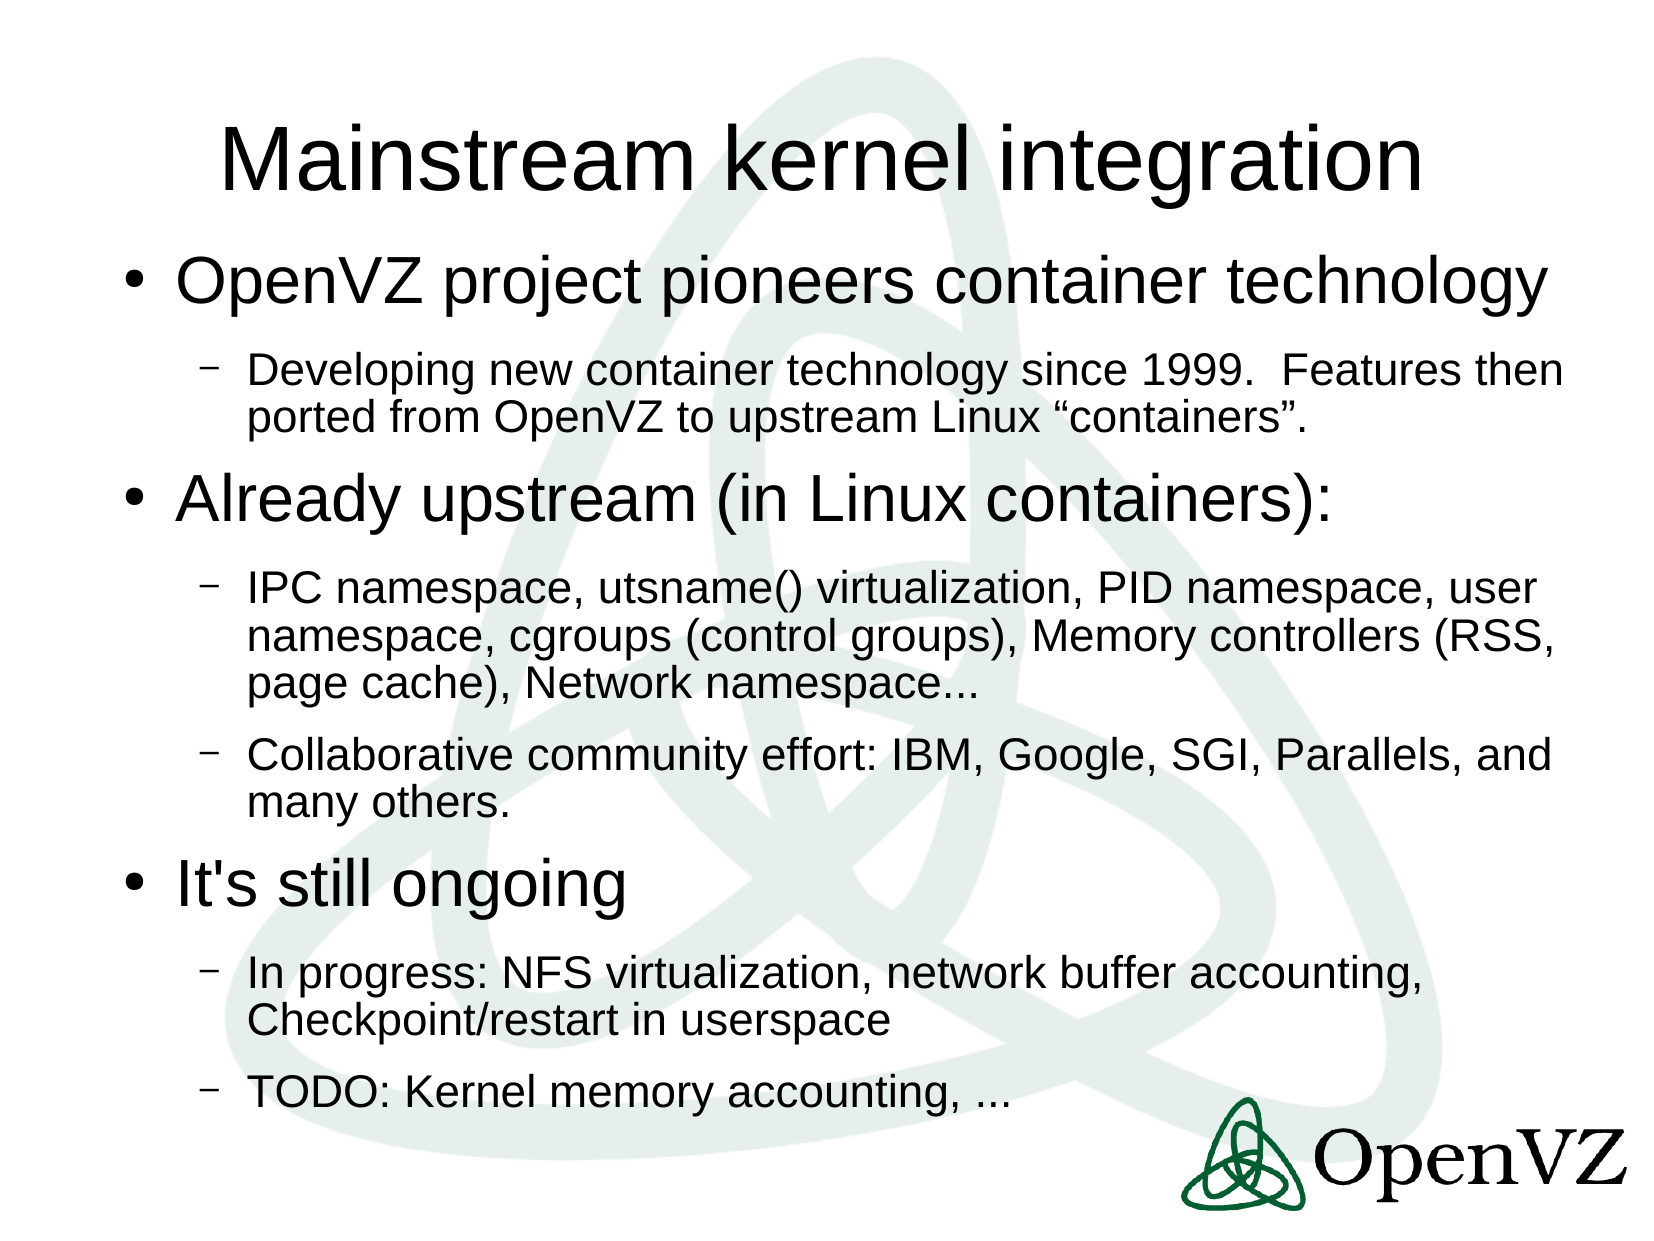

# Mainstream kernel integration
OpenVZ project pioneers container technology
Developing new container technology since 1999. Features then ported from OpenVZ to upstream Linux “containers”.
Already upstream (in Linux containers):
IPC namespace, utsname() virtualization, PID namespace, user namespace, cgroups (control groups), Memory controllers (RSS, page cache), Network namespace...
Collaborative community effort: IBM, Google, SGI, Parallels, and many others.
It's still ongoing
In progress: NFS virtualization, network buffer accounting, Checkpoint/restart in userspace
TODO: Kernel memory accounting, ...